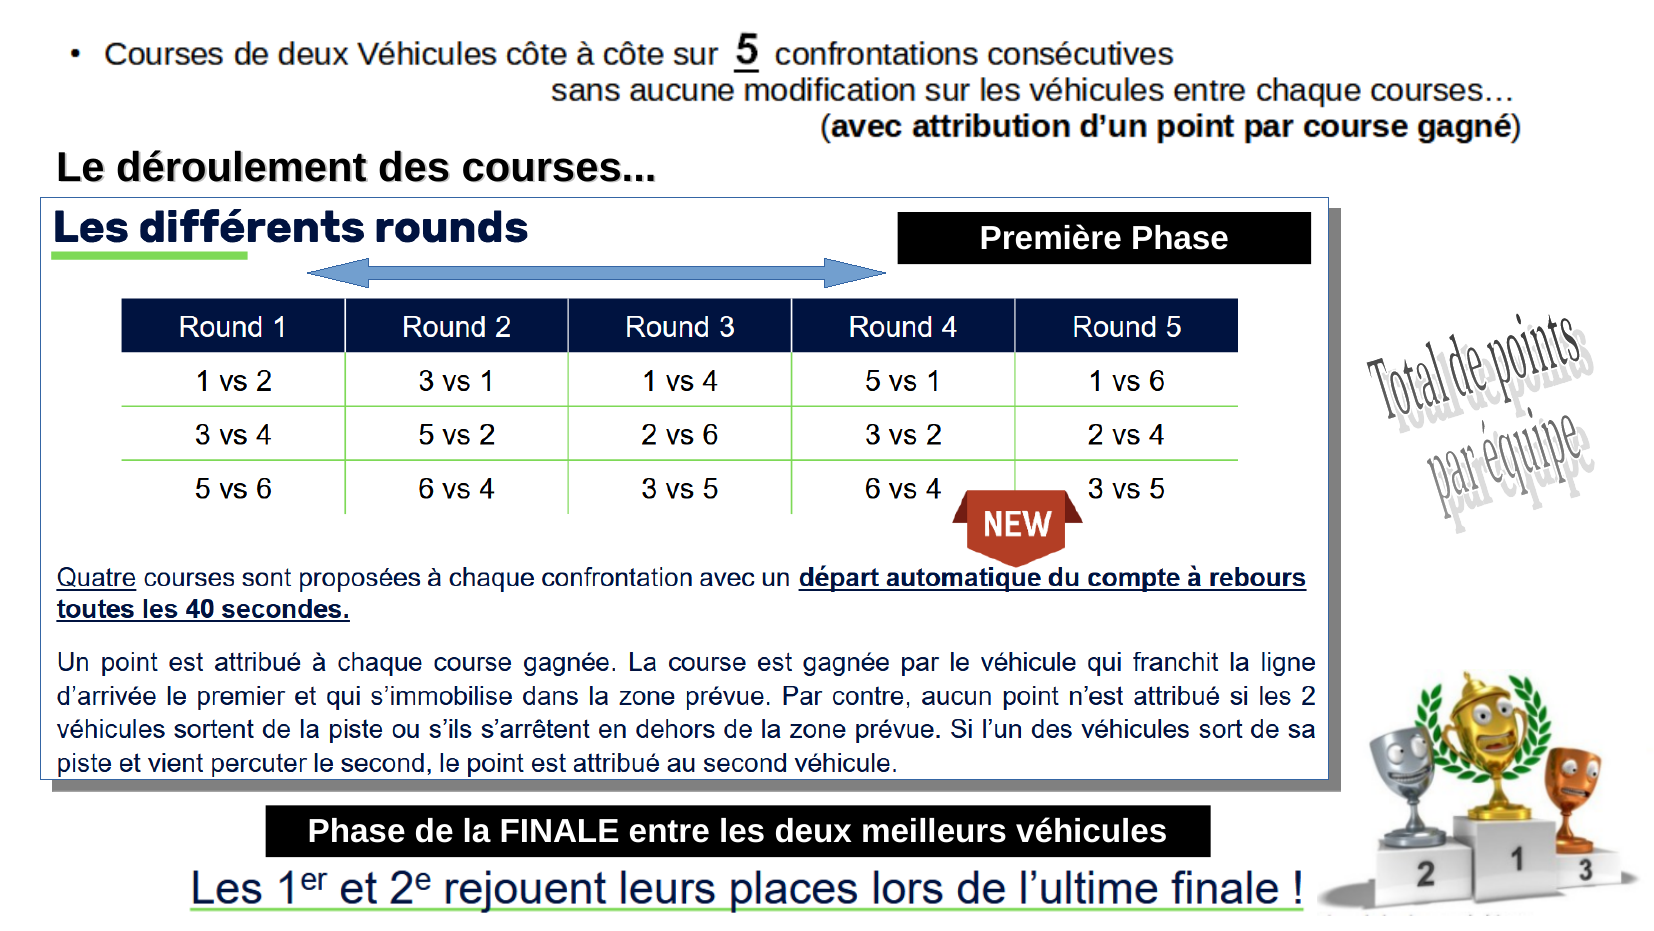

Le déroulement des courses...
Première Phase
Total de points
par équipe
Phase de la FINALE entre les deux meilleurs véhicules